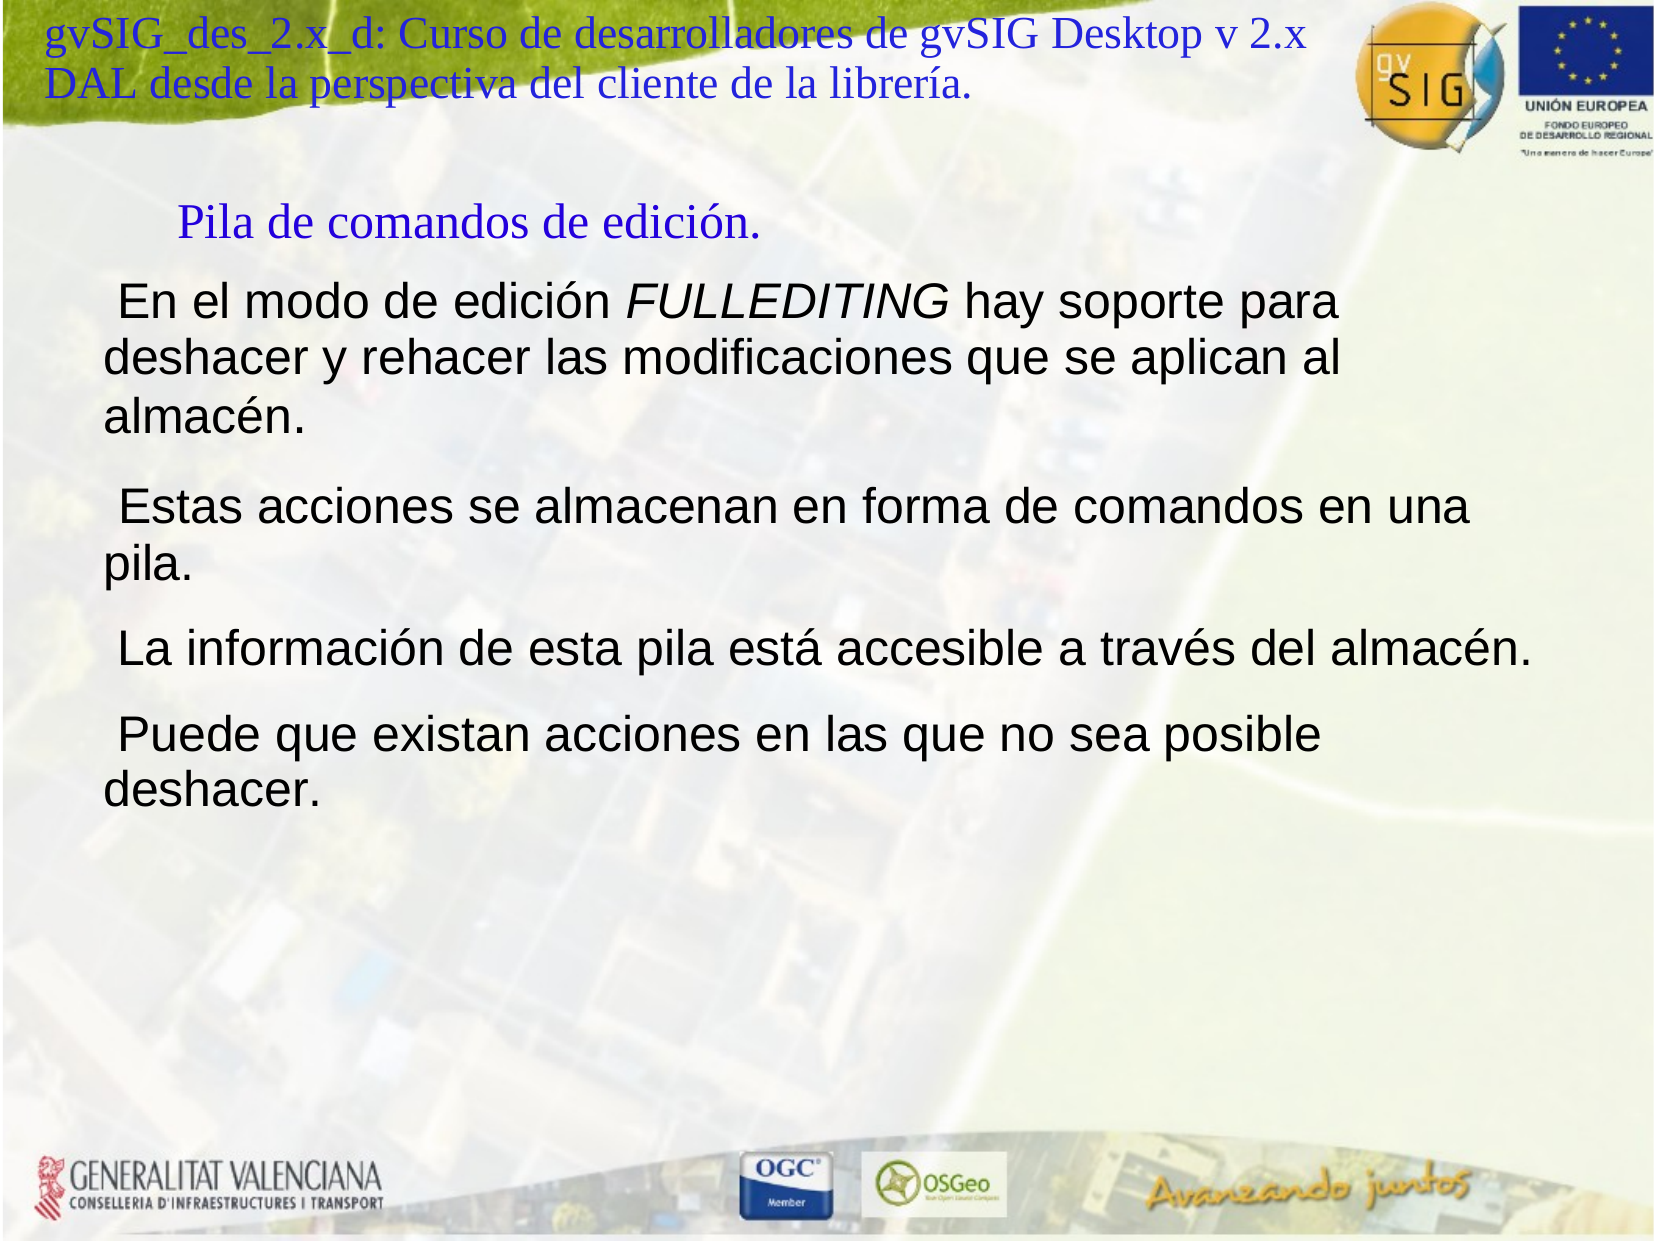

# Pila de comandos de edición.
 En el modo de edición FULLEDITING hay soporte para deshacer y rehacer las modificaciones que se aplican al almacén.
 Estas acciones se almacenan en forma de comandos en una pila.
 La información de esta pila está accesible a través del almacén.
 Puede que existan acciones en las que no sea posible deshacer.